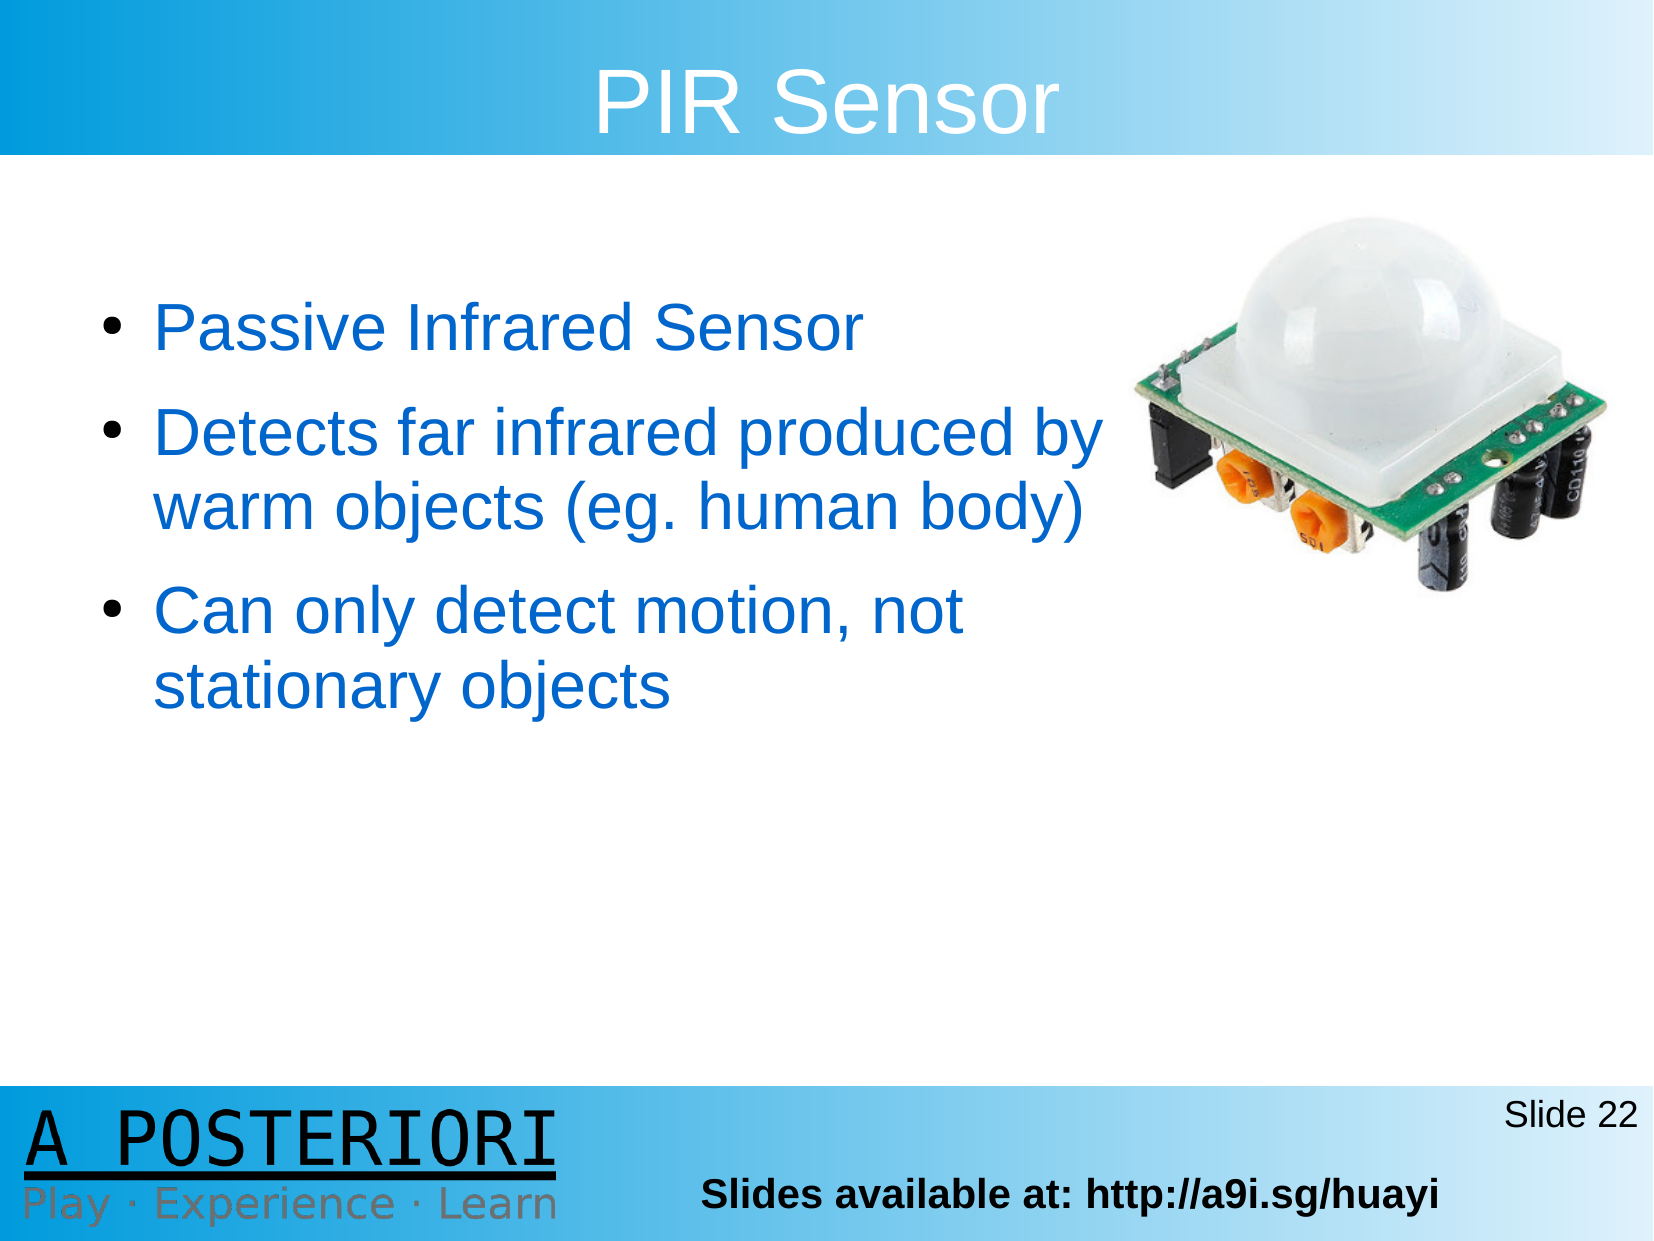

# PIR Sensor
Passive Infrared Sensor
Detects far infrared produced by warm objects (eg. human body)
Can only detect motion, not stationary objects